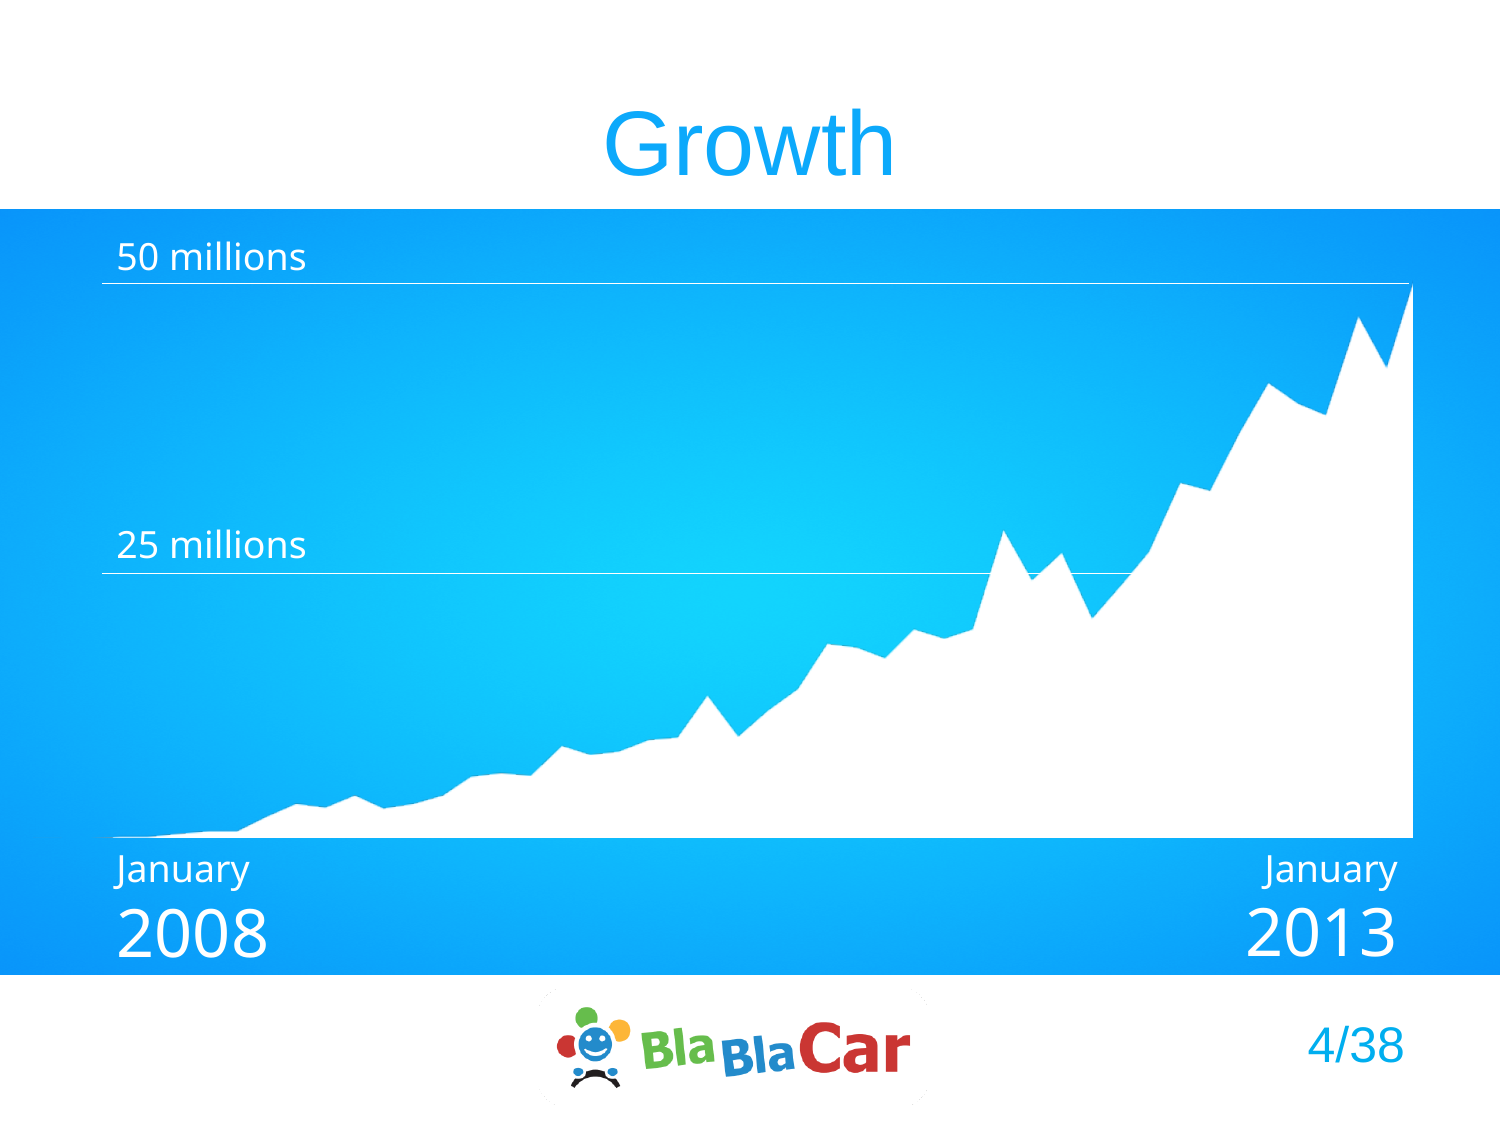

# Growth
50 millions
25 millions
January
2013
January
2008